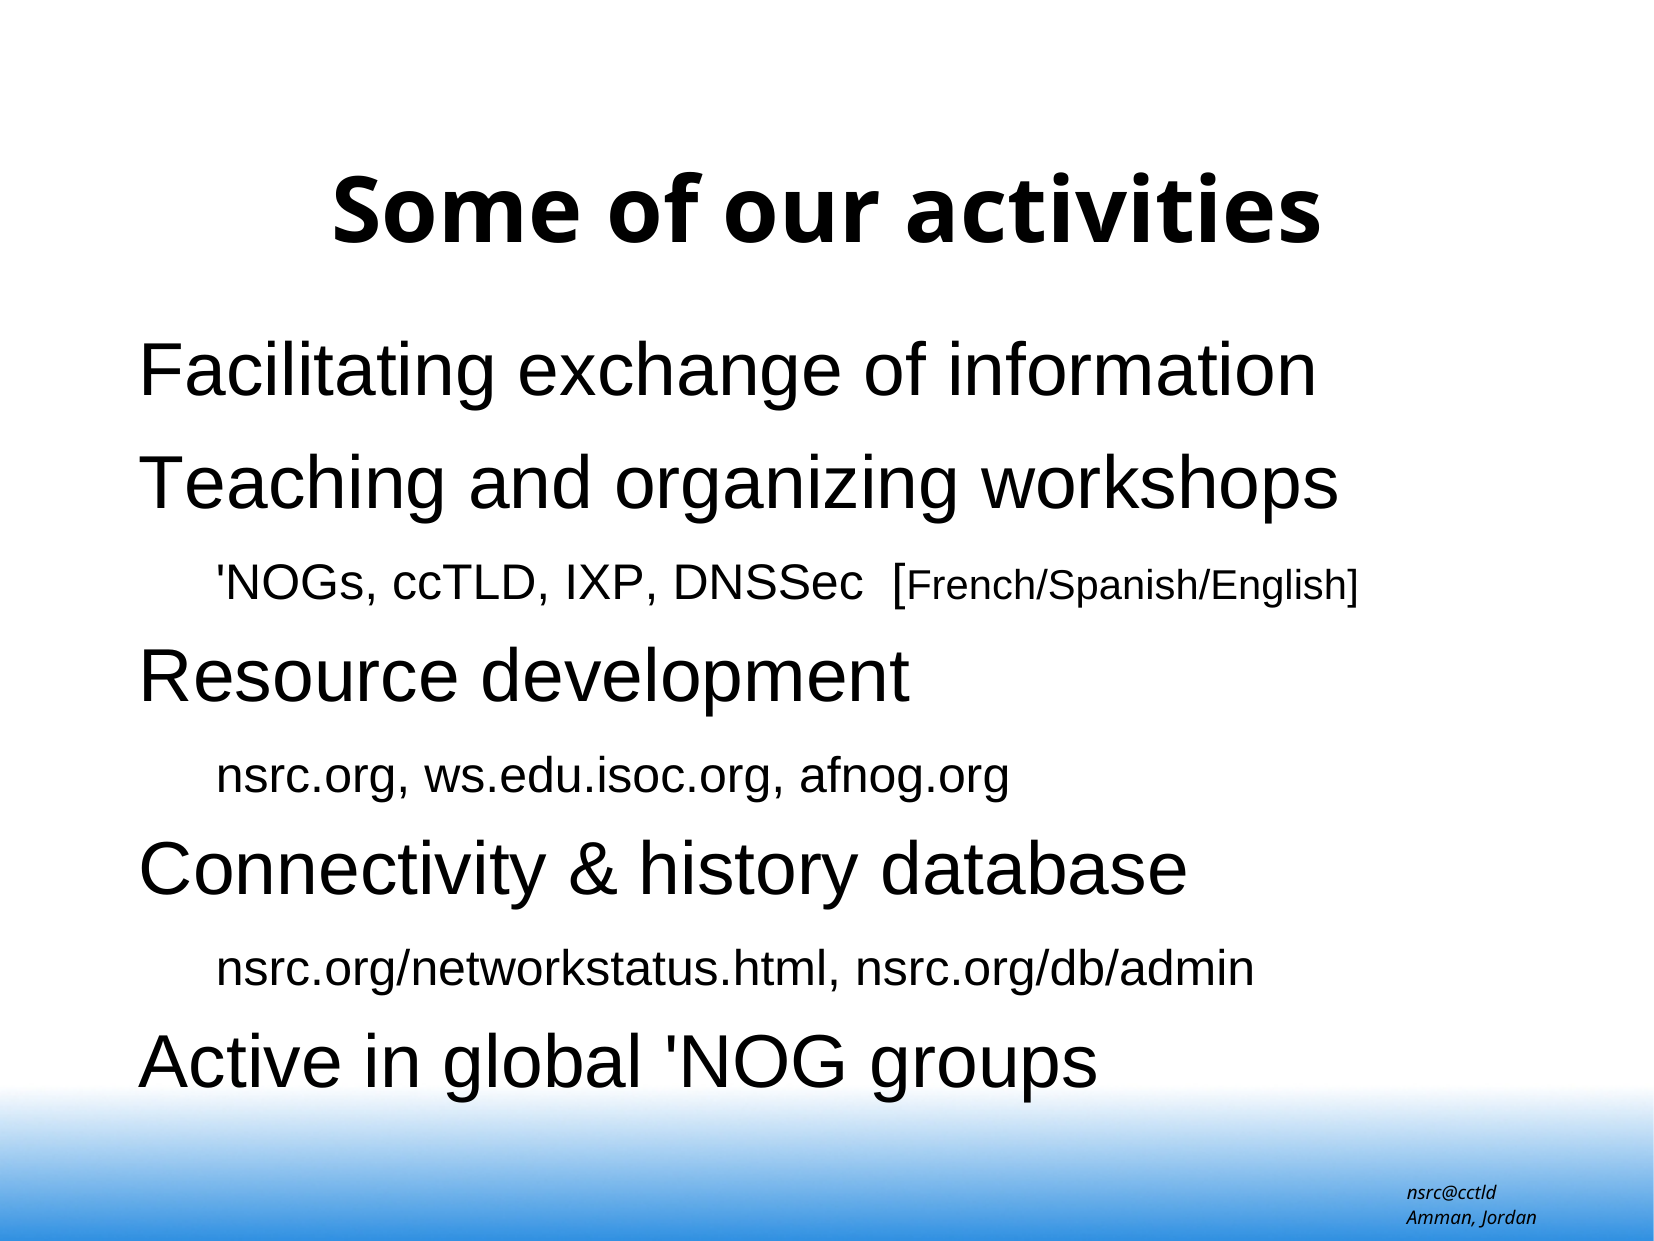

# Some of our activities
Facilitating exchange of information
Teaching and organizing workshops
'NOGs, ccTLD, IXP, DNSSec [French/Spanish/English]
Resource development
nsrc.org, ws.edu.isoc.org, afnog.org
Connectivity & history database
nsrc.org/networkstatus.html, nsrc.org/db/admin
Active in global 'NOG groups